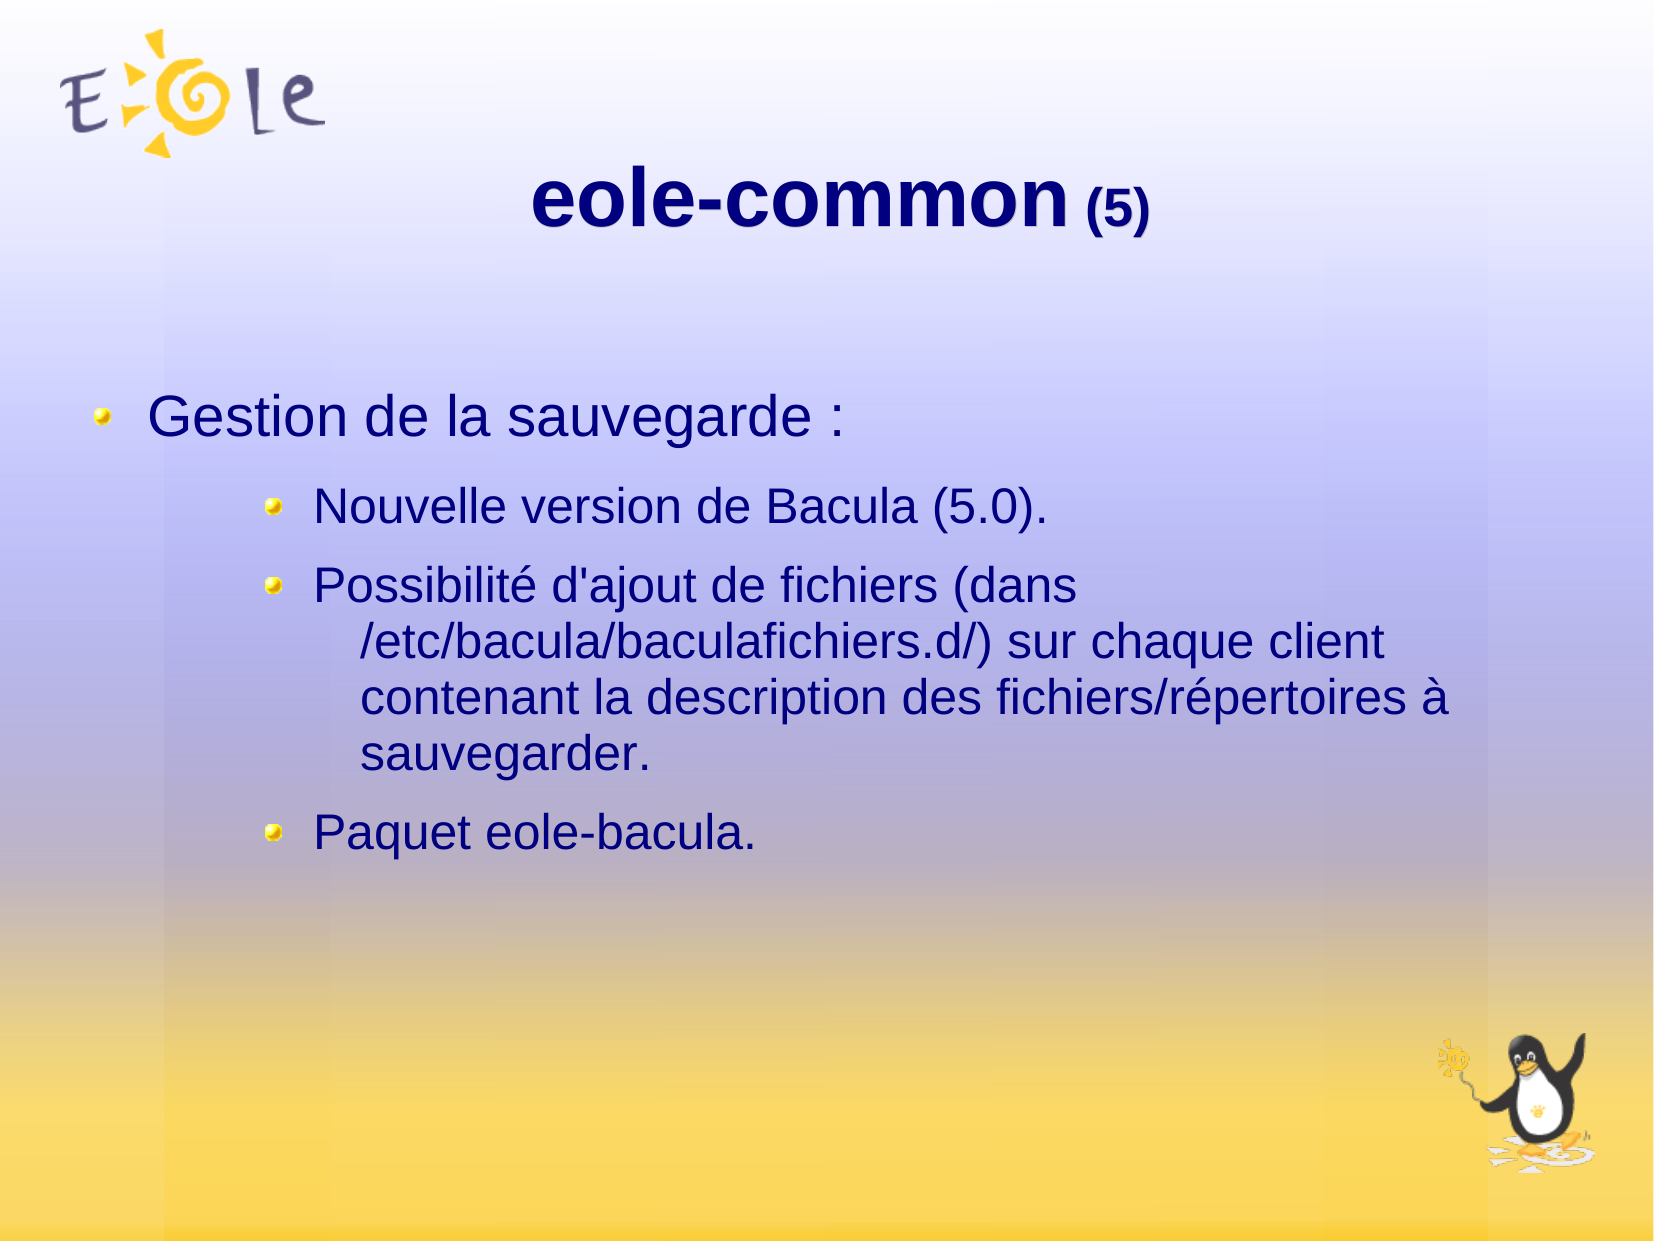

eole-common (5)
# Gestion de la sauvegarde :
Nouvelle version de Bacula (5.0).
Possibilité d'ajout de fichiers (dans /etc/bacula/baculafichiers.d/) sur chaque client contenant la description des fichiers/répertoires à sauvegarder.
Paquet eole-bacula.